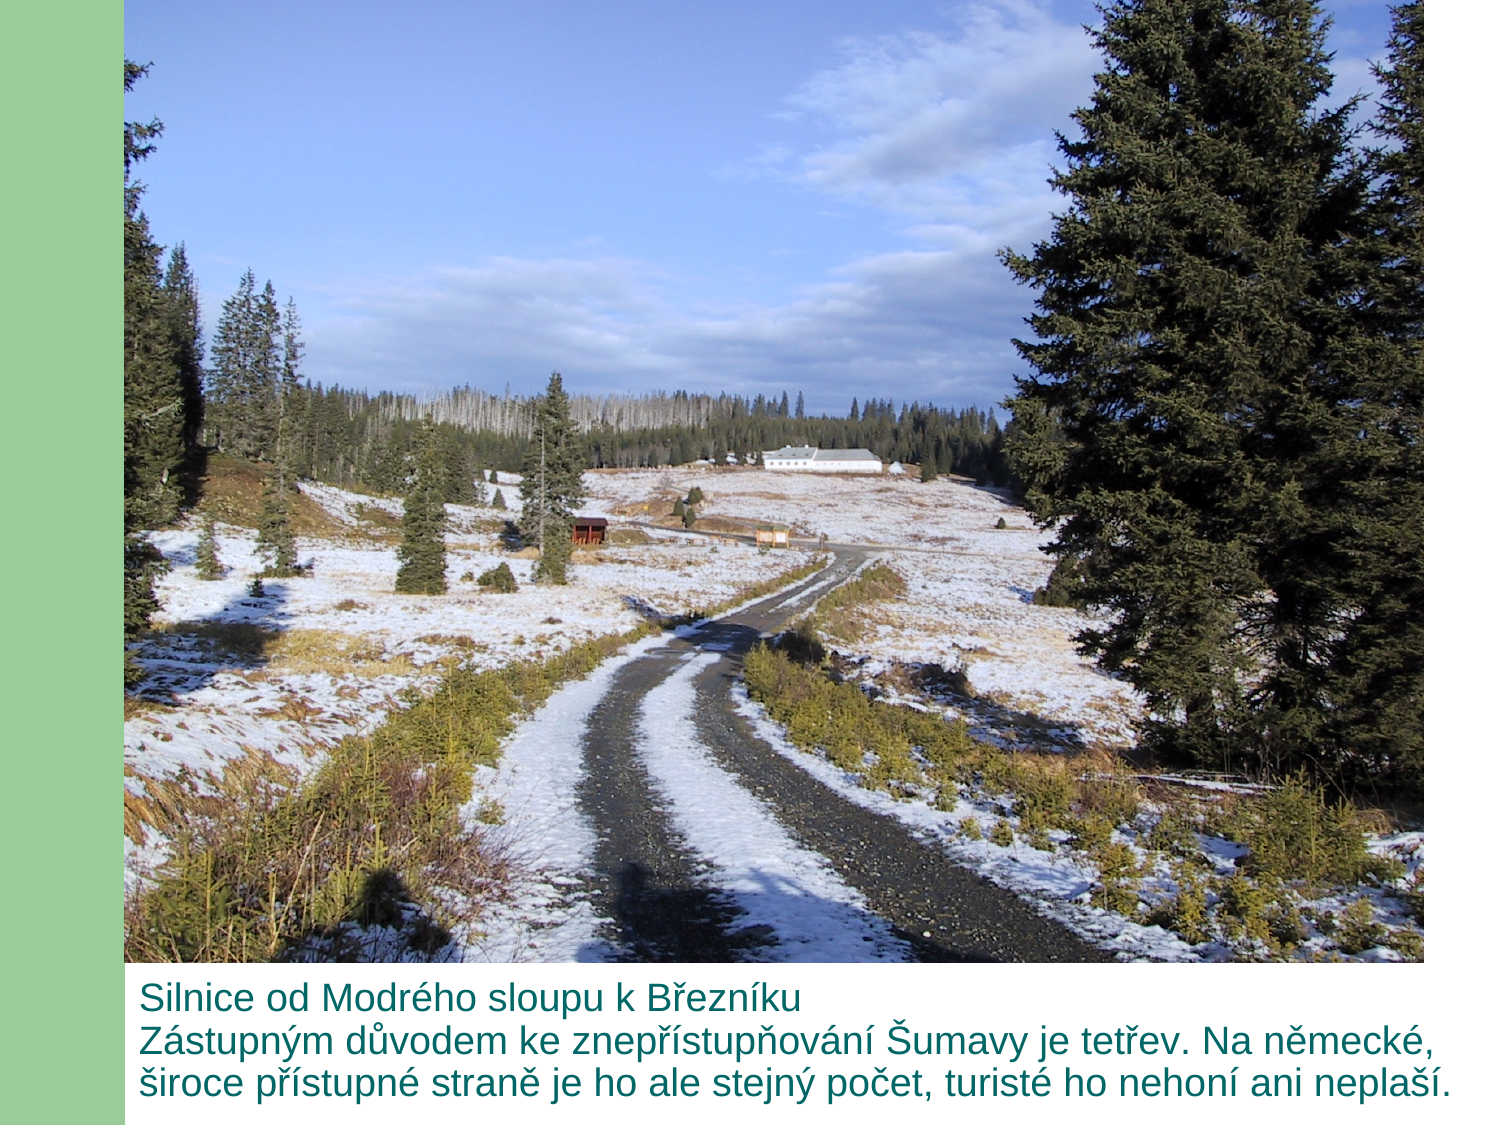

# Silnice od Modrého sloupu k Březníku Zástupným důvodem ke znepřístupňování Šumavy je tetřev. Na německé, široce přístupné straně je ho ale stejný počet, turisté ho nehoní ani neplaší.